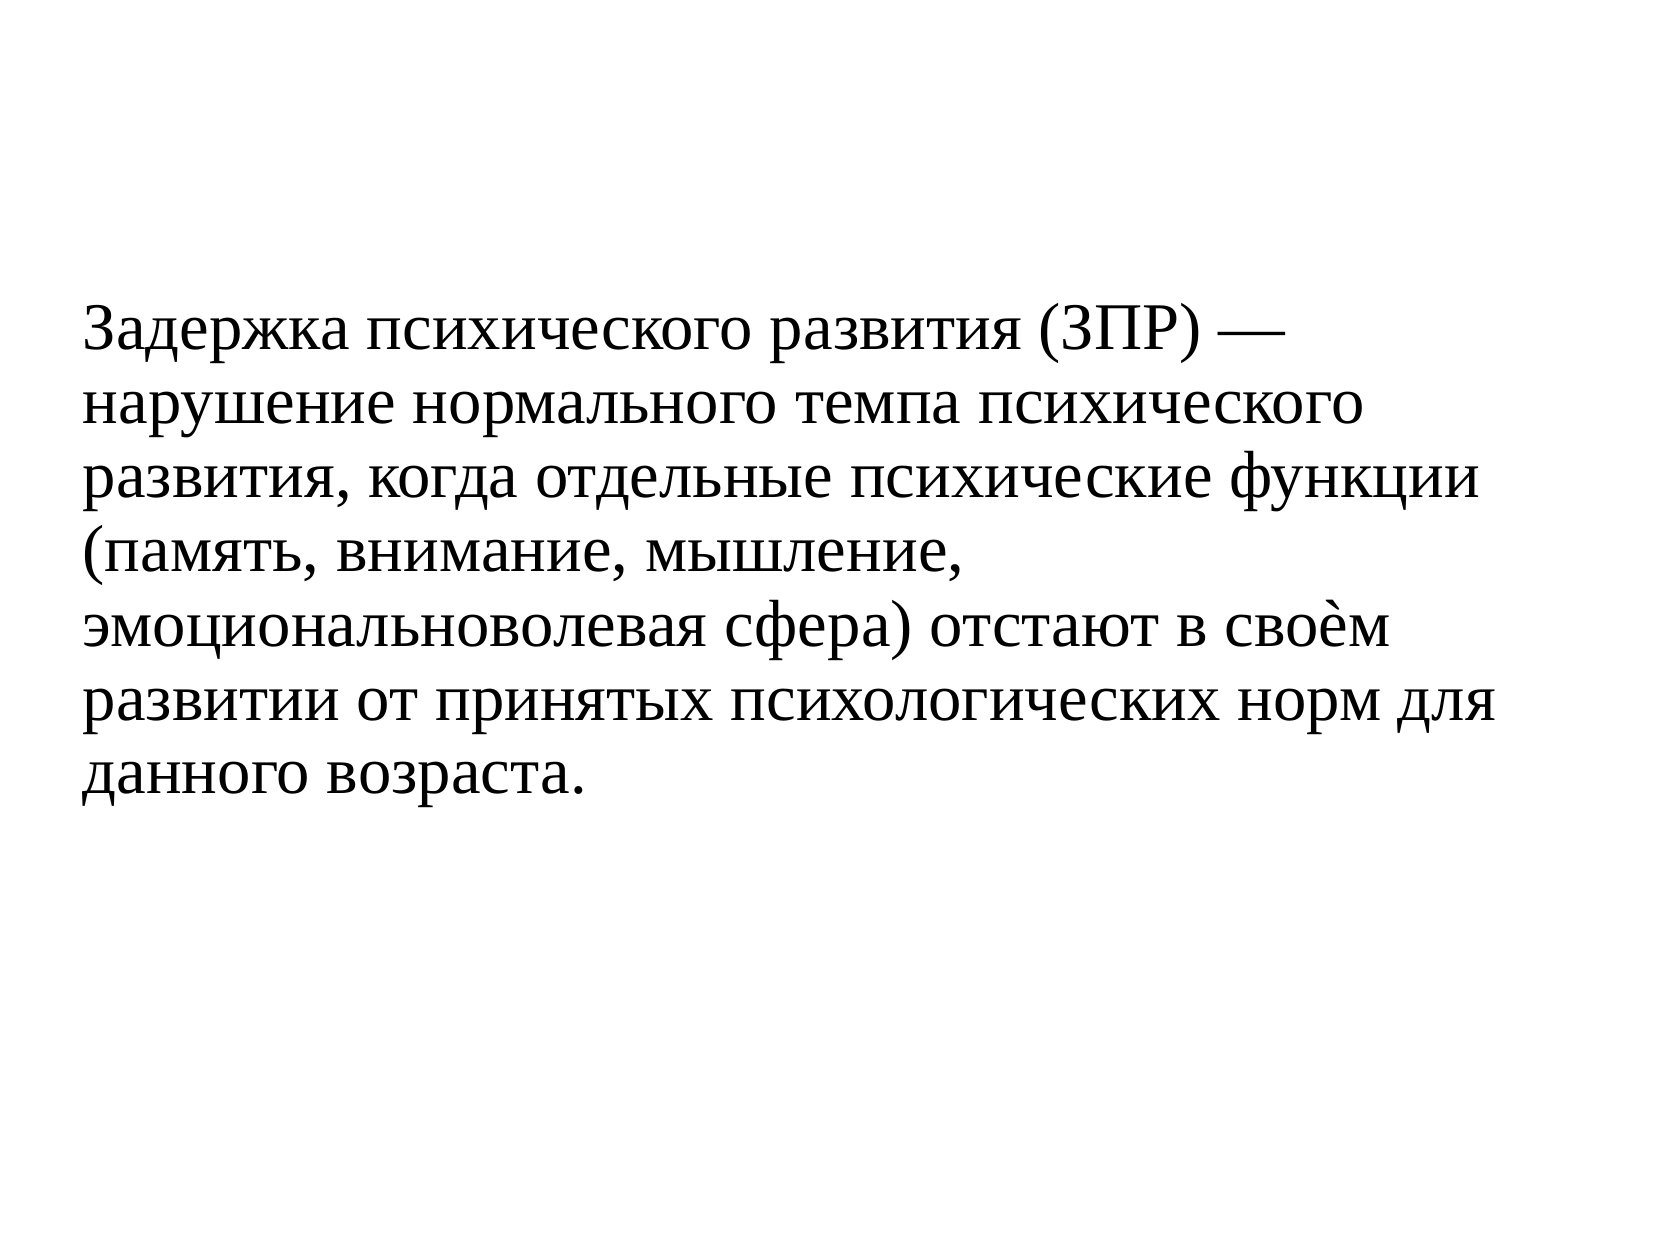

#
Задержка психического развития (ЗПР) — нарушение нормального темпа психического развития, когда отдельные психические функции (память, внимание, мышление, эмоциональноволевая сфера) отстают в своѐм развитии от принятых психологических норм для данного возраста.